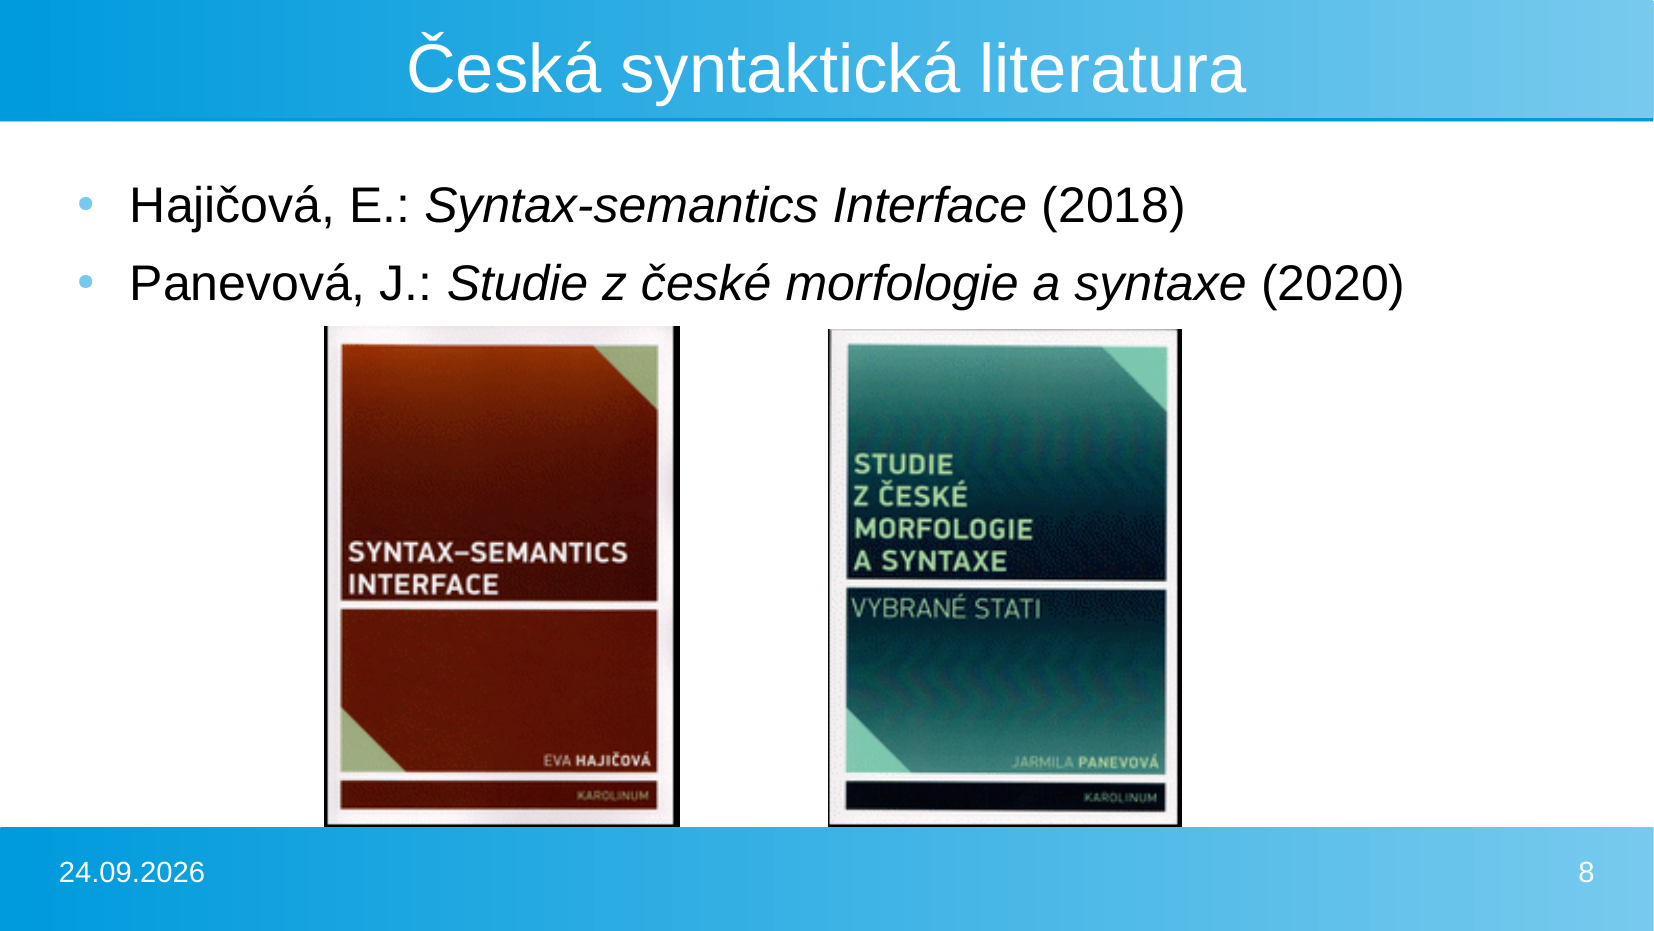

# Česká syntaktická literatura
Hajičová, E.: Syntax-semantics Interface (2018)
Panevová, J.: Studie z české morfologie a syntaxe (2020)
8